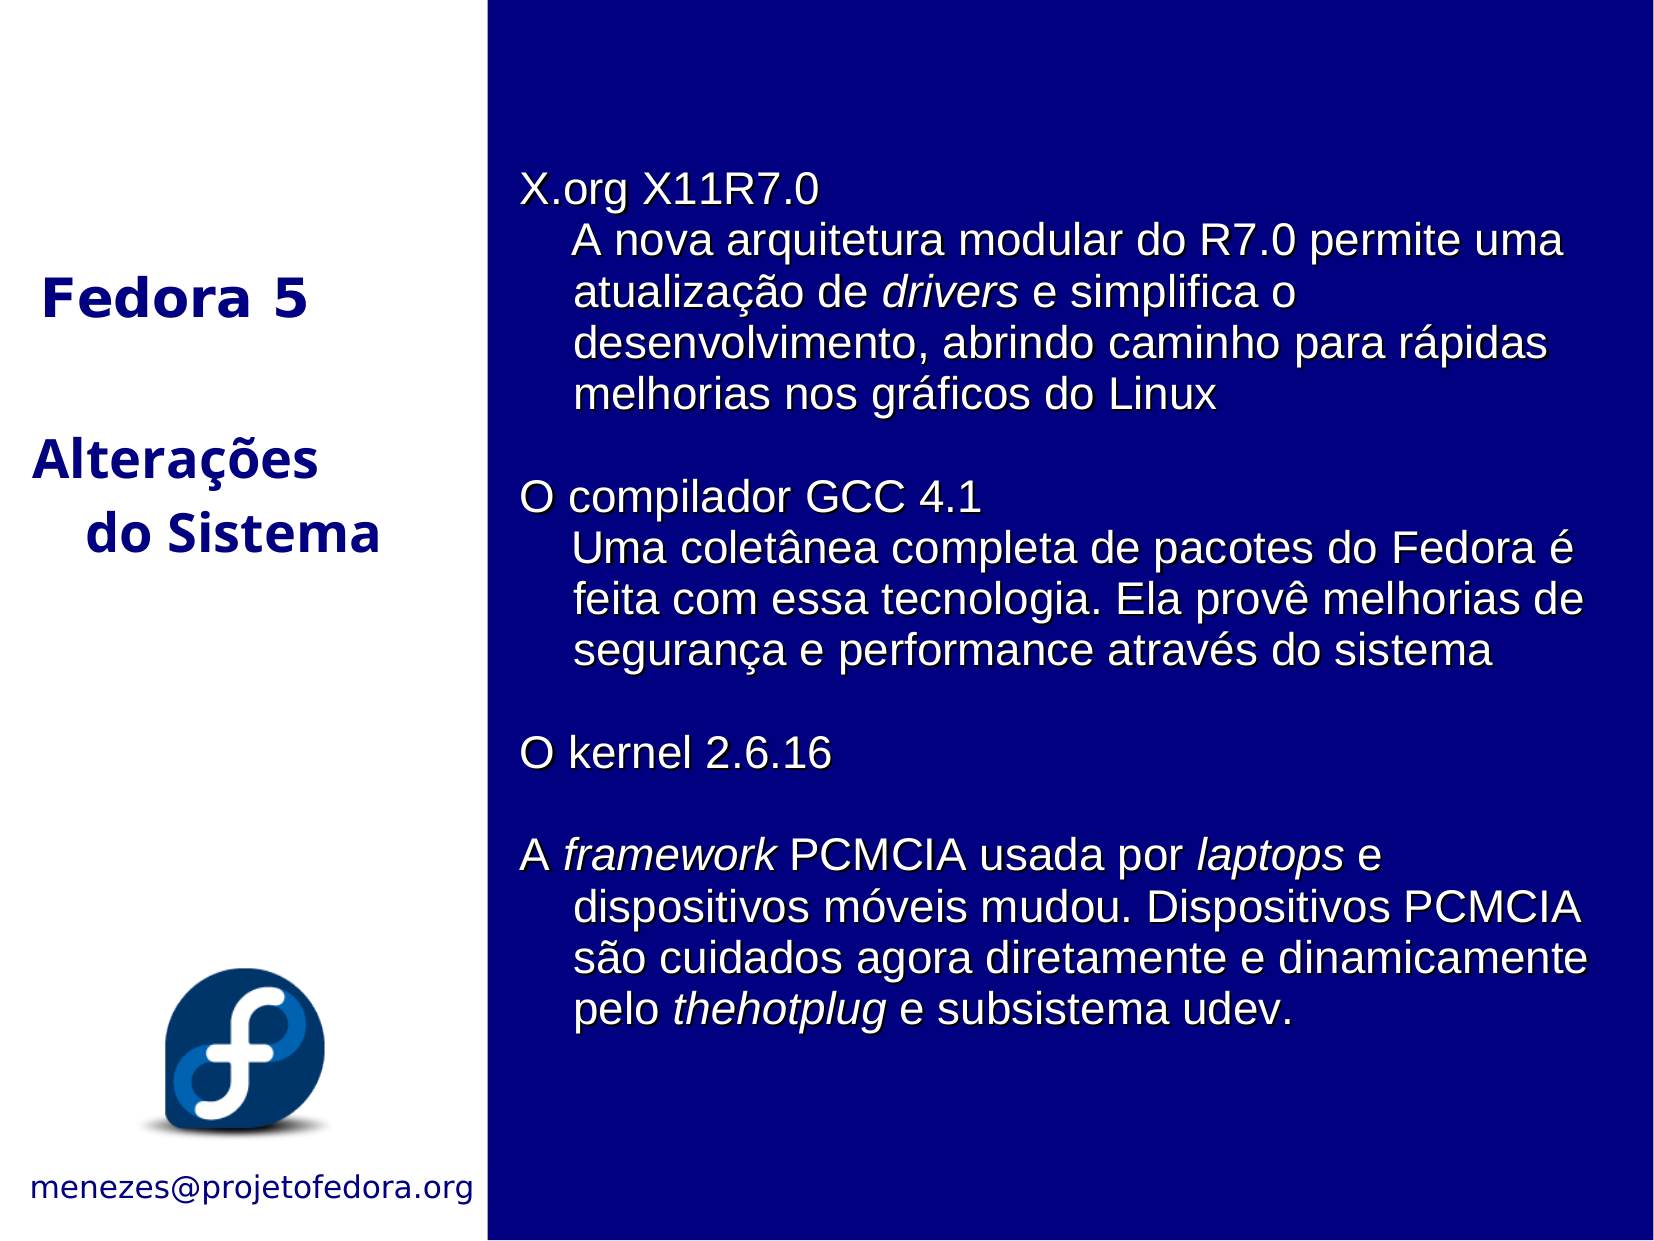

X.org X11R7.0
 A nova arquitetura modular do R7.0 permite uma atualização de drivers e simplifica o desenvolvimento, abrindo caminho para rápidas melhorias nos gráficos do Linux
O compilador GCC 4.1
 Uma coletânea completa de pacotes do Fedora é feita com essa tecnologia. Ela provê melhorias de segurança e performance através do sistema
O kernel 2.6.16
A framework PCMCIA usada por laptops e dispositivos móveis mudou. Dispositivos PCMCIA são cuidados agora diretamente e dinamicamente pelo thehotplug e subsistema udev.
Fedora 5
Alterações
do Sistema